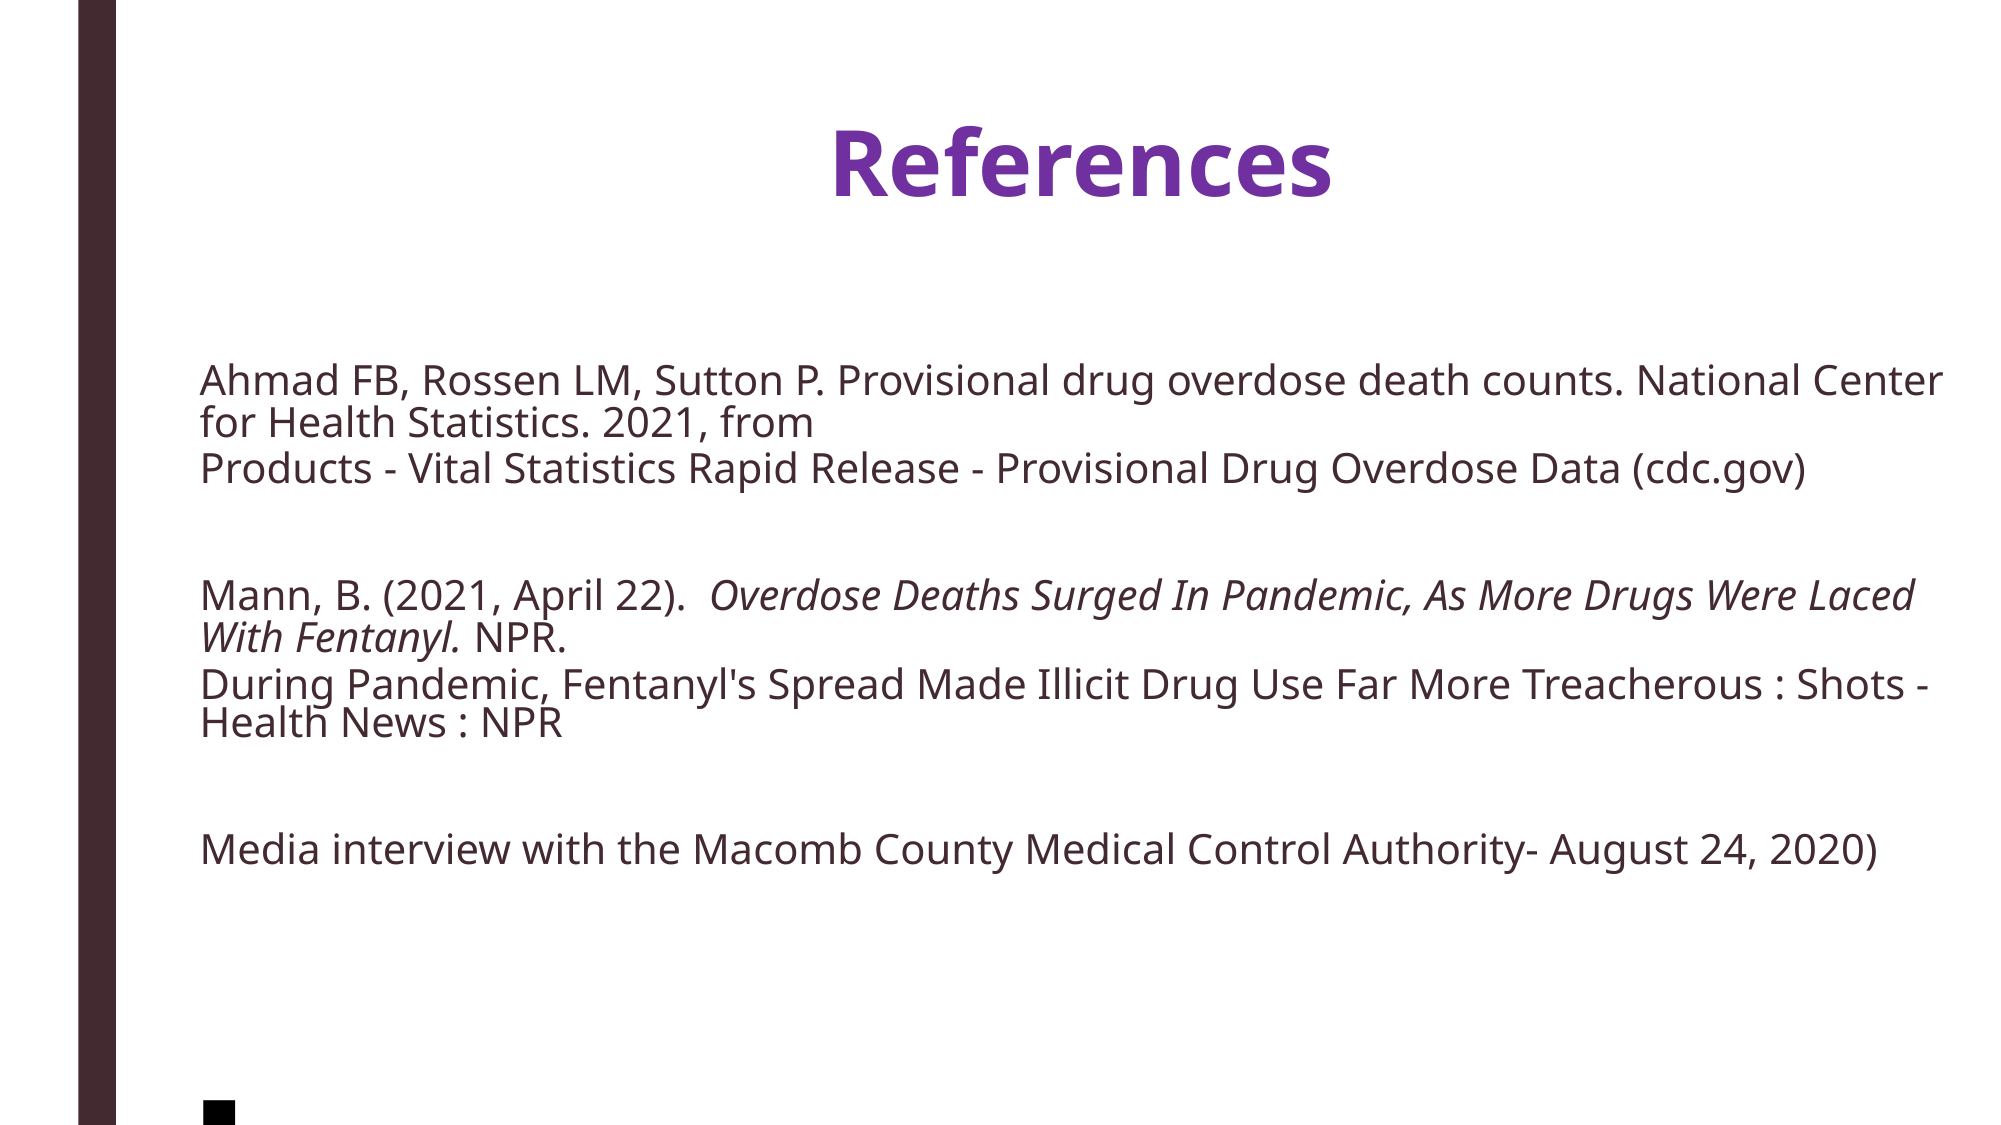

# References
Ahmad FB, Rossen LM, Sutton P. Provisional drug overdose death counts. National Center for Health Statistics. 2021, from Products - Vital Statistics Rapid Release - Provisional Drug Overdose Data (cdc.gov)
Mann, B. (2021, April 22). Overdose Deaths Surged In Pandemic, As More Drugs Were Laced With Fentanyl. NPR. During Pandemic, Fentanyl's Spread Made Illicit Drug Use Far More Treacherous : Shots - Health News : NPR
Media interview with the Macomb County Medical Control Authority- August 24, 2020)